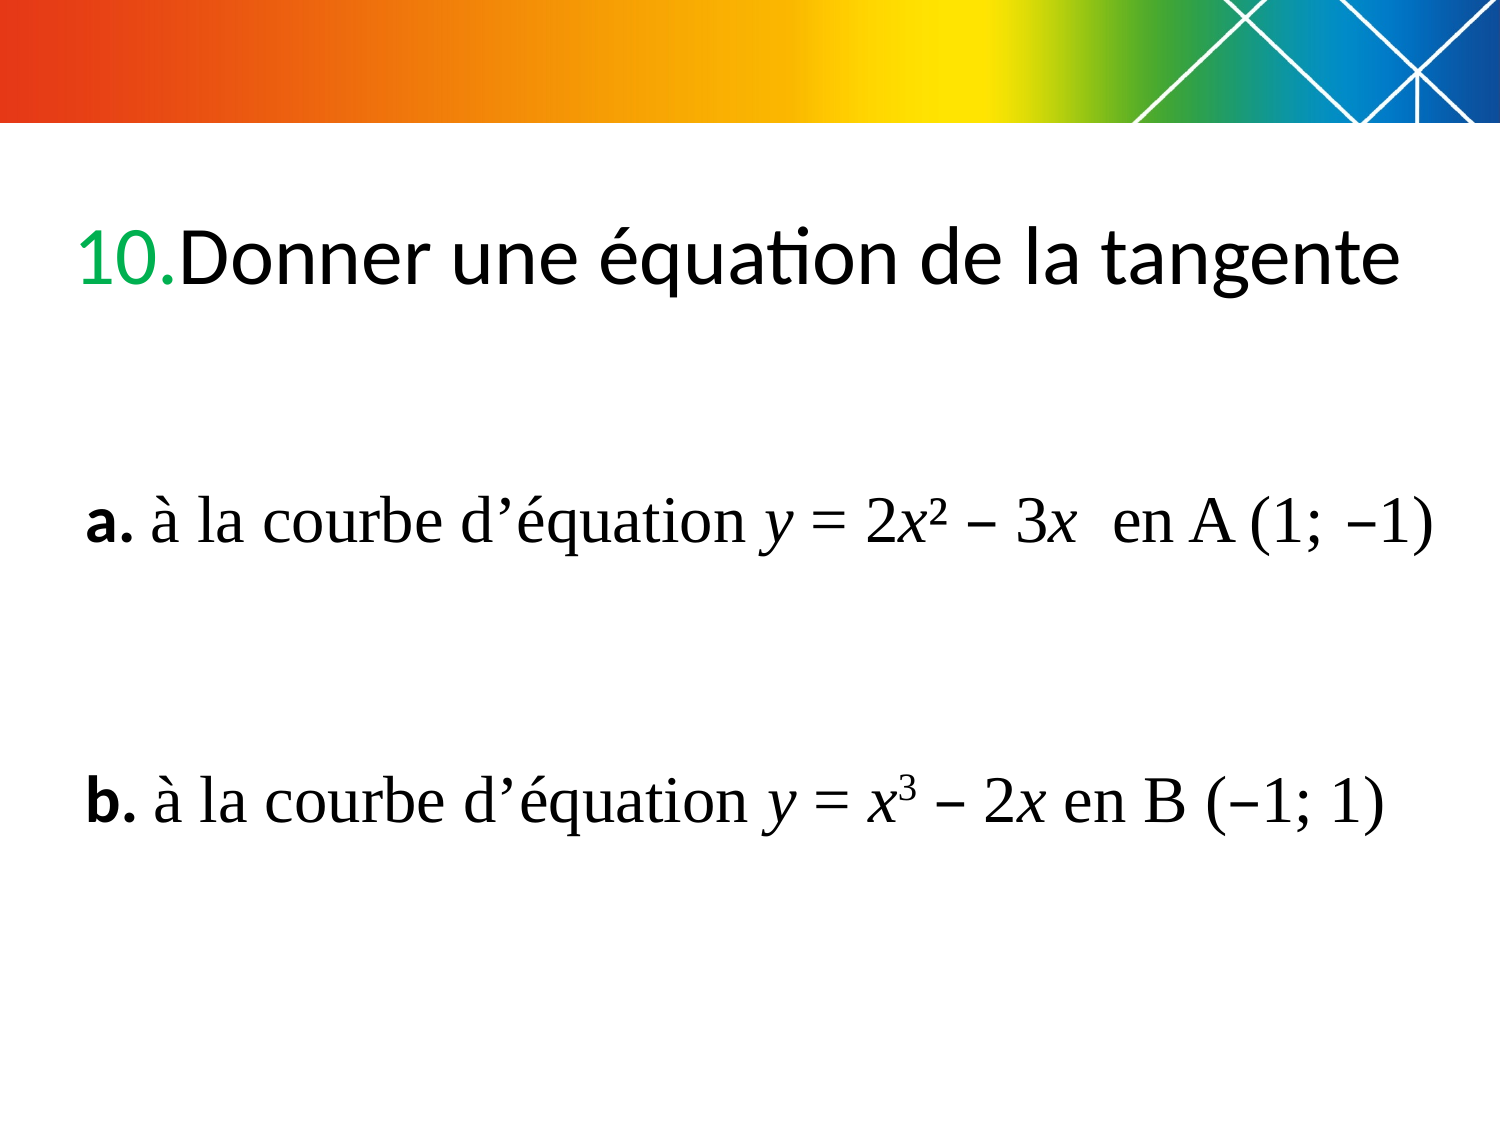

10.Donner une équation de la tangente
a. à la courbe d’équation y = 2x² – 3x en A (1; –1)
b. à la courbe d’équation y = x3 – 2x en B (–1; 1)